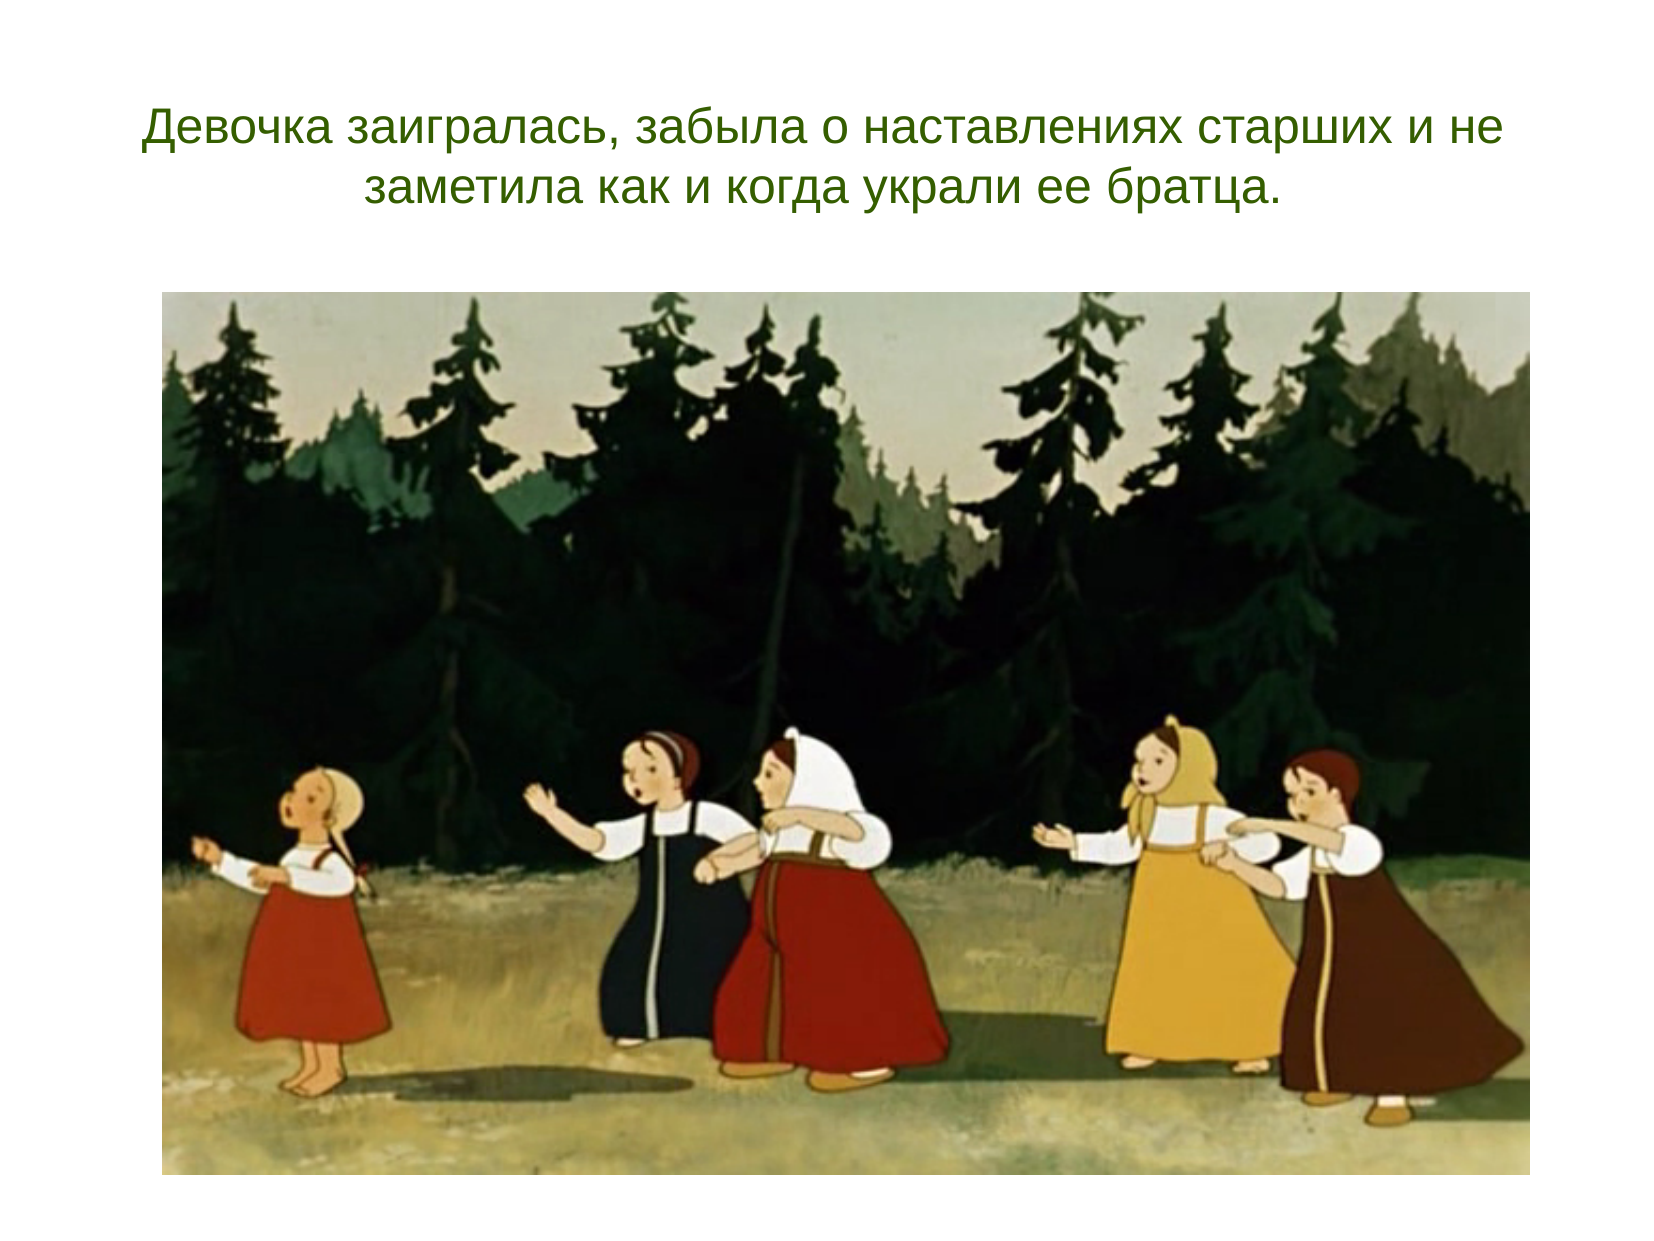

# Девочка заигралась, забыла о наставлениях старших и не заметила как и когда украли ее братца.